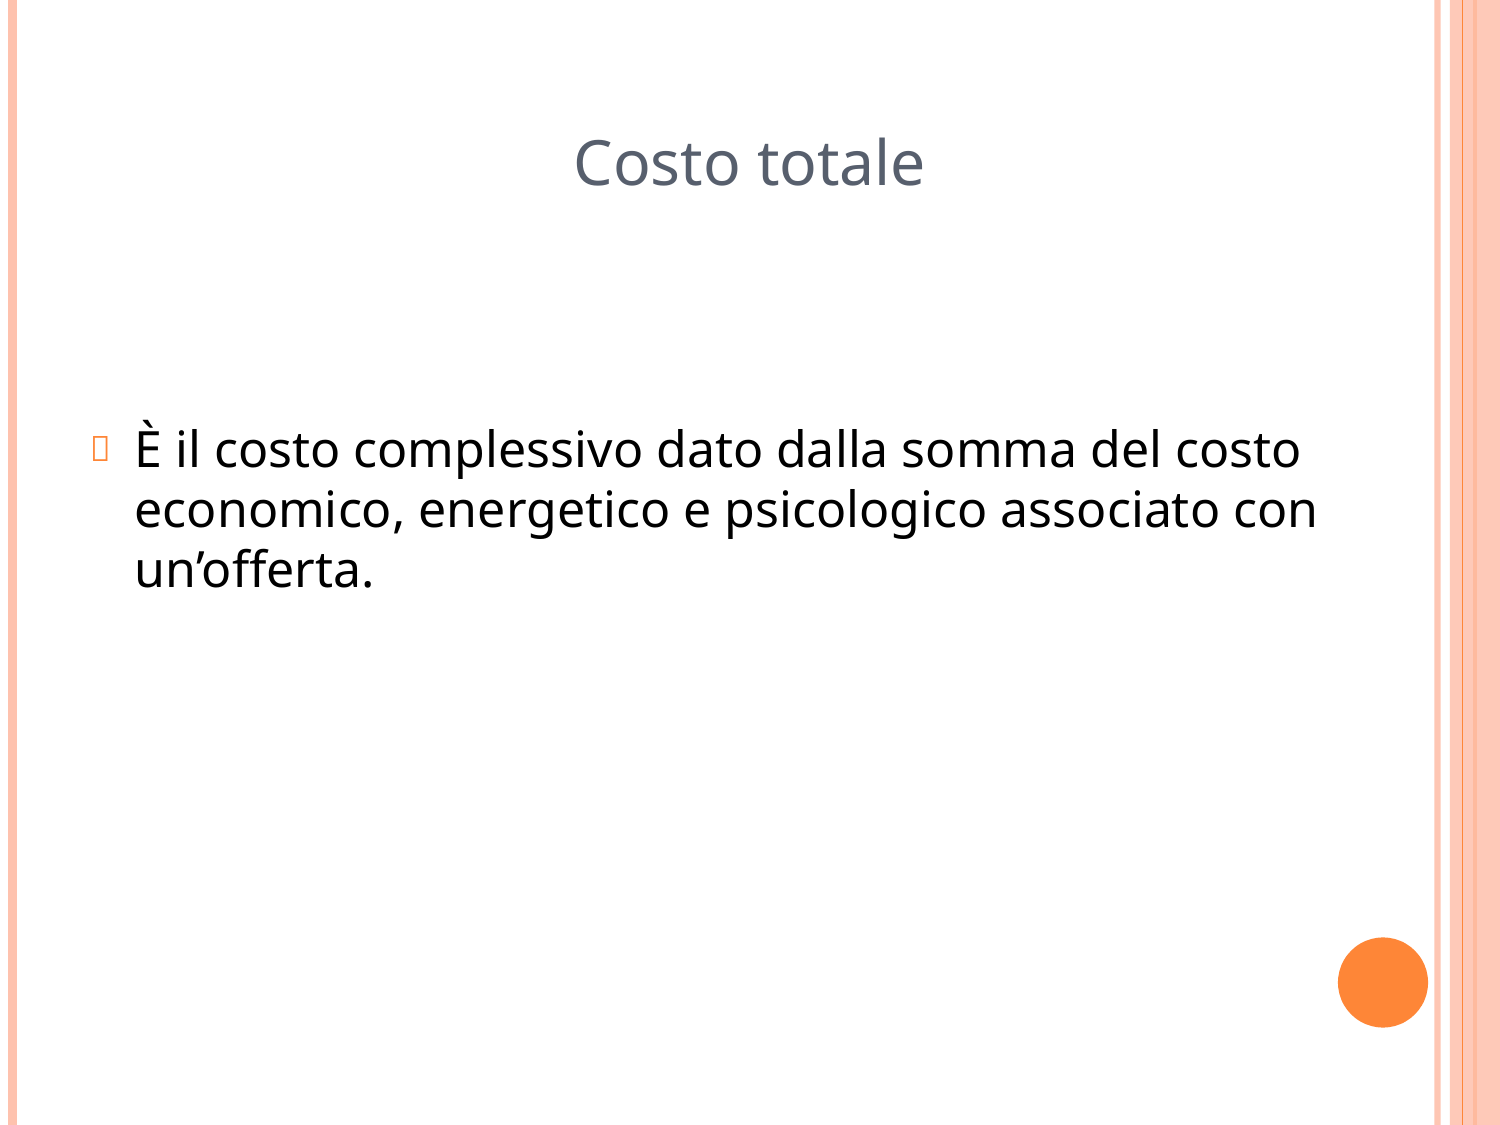

# Costo totale
È il costo complessivo dato dalla somma del costo economico, energetico e psicologico associato con un’offerta.